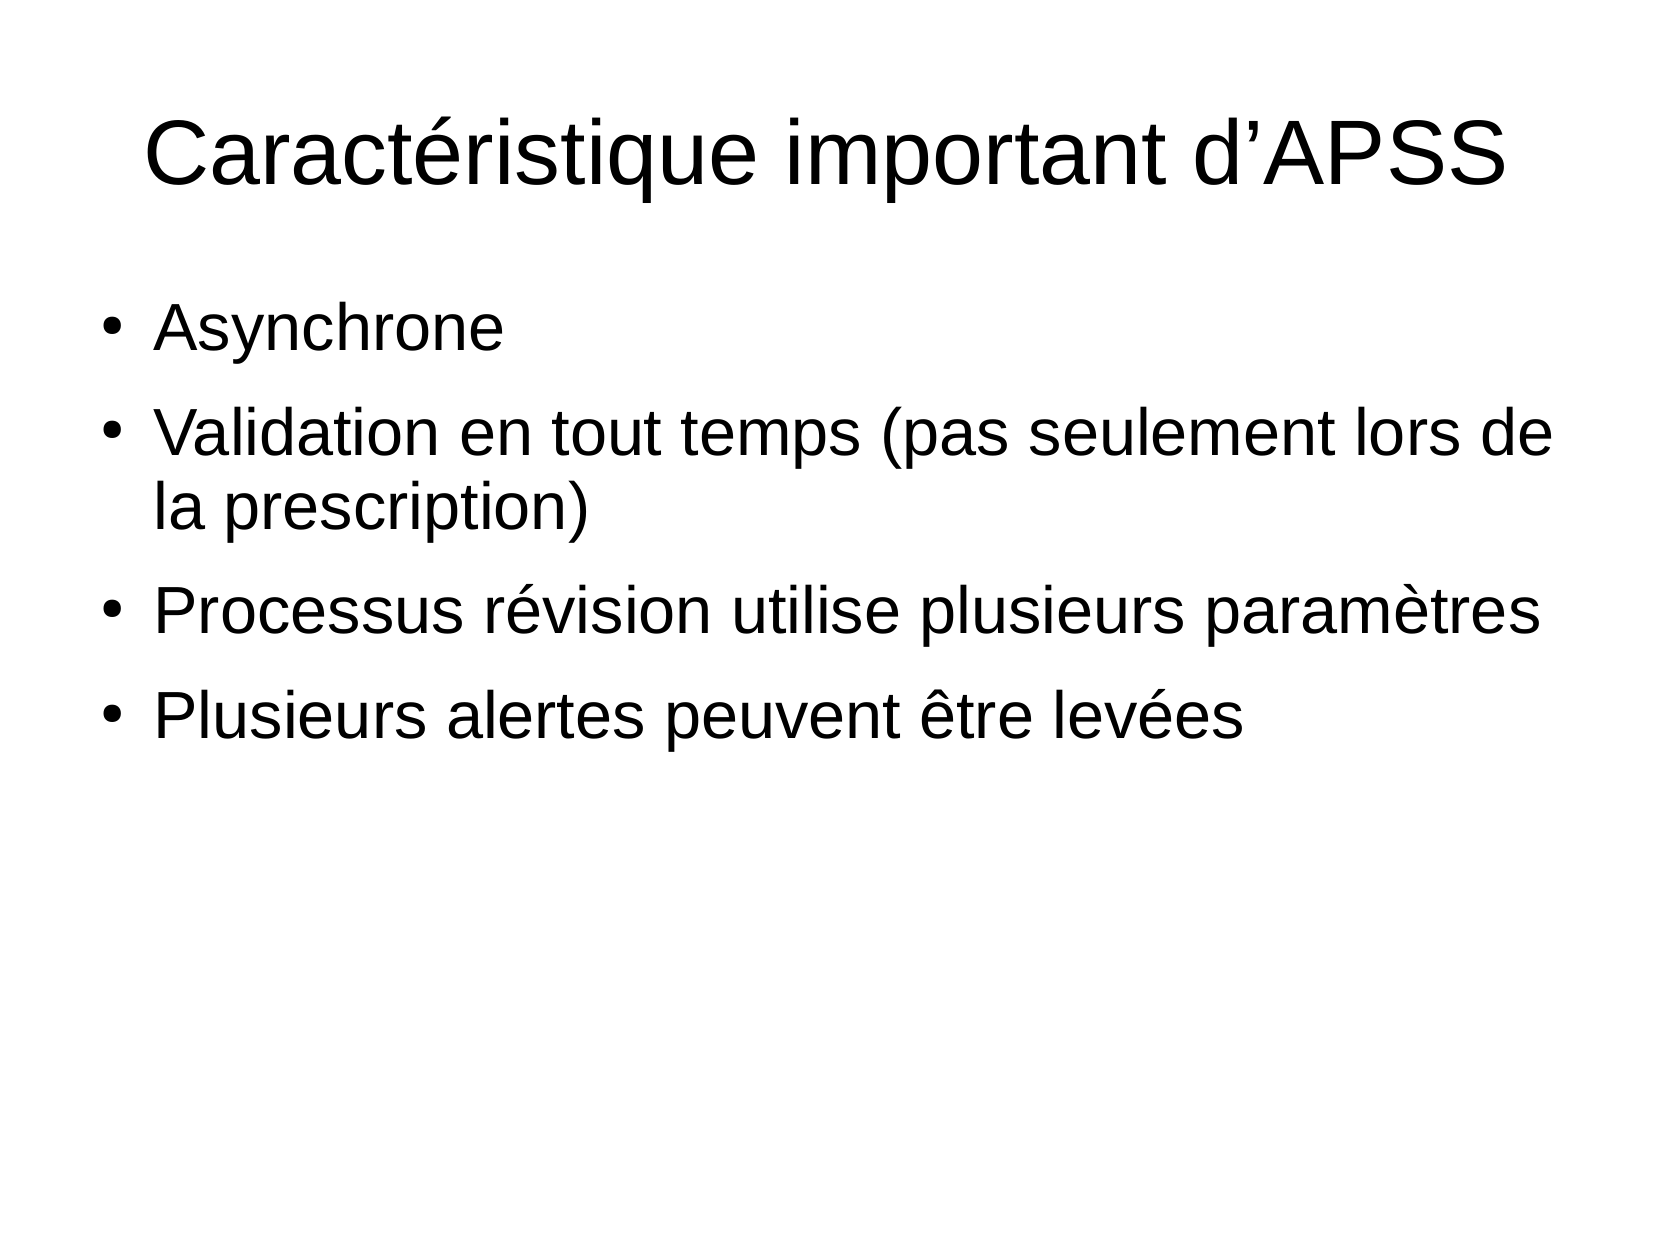

# Caractéristique important d’APSS
Asynchrone
Validation en tout temps (pas seulement lors de la prescription)
Processus révision utilise plusieurs paramètres
Plusieurs alertes peuvent être levées